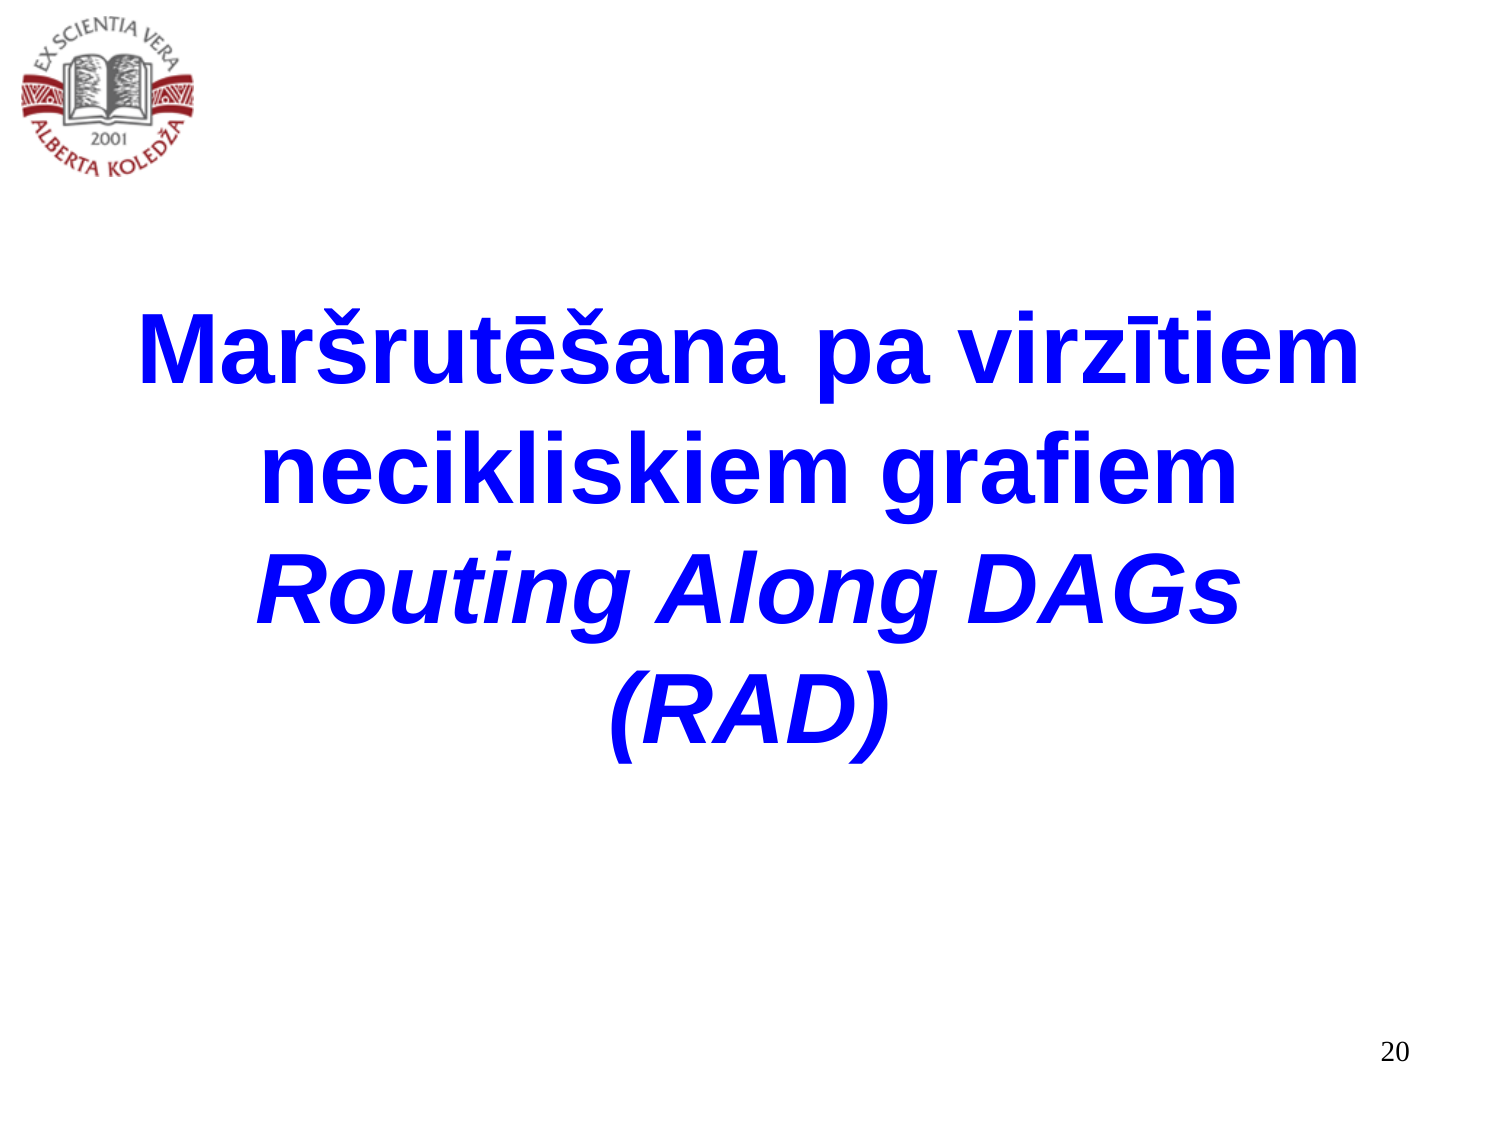

# Maršrutēšana pa virzītiem necikliskiem grafiem Routing Along DAGs (RAD)